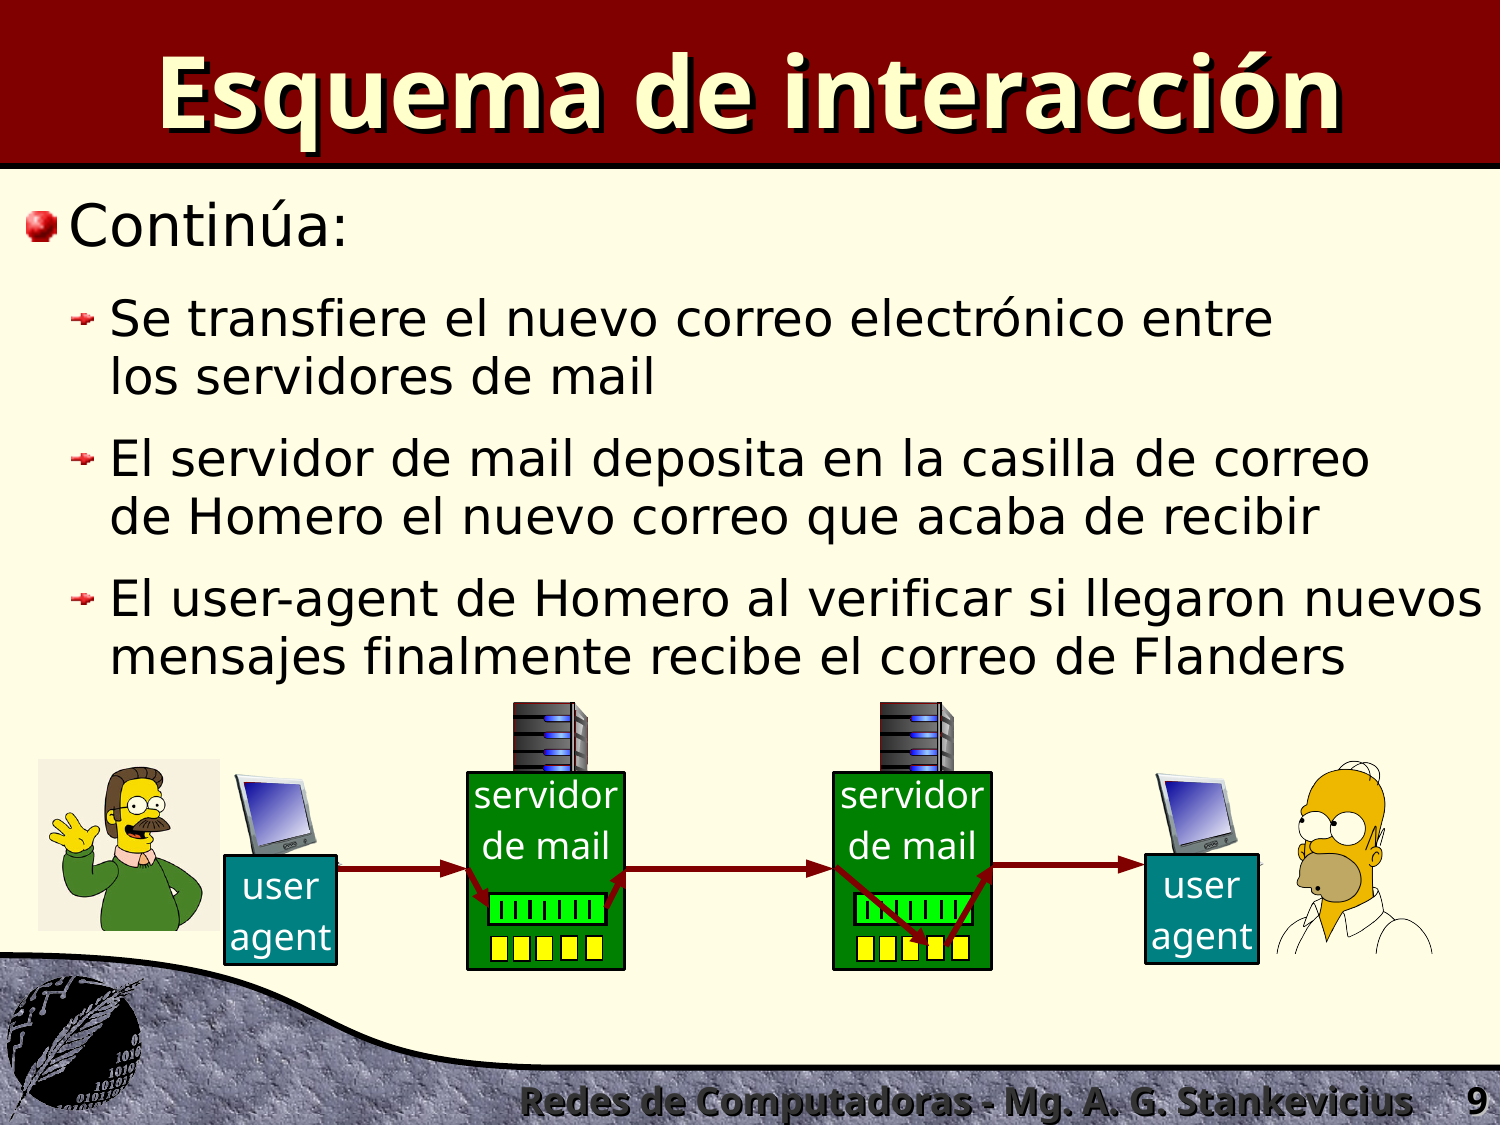

# Esquema de interacción
Continúa:
Se transfiere el nuevo correo electrónico entre
los servidores de mail
El servidor de mail deposita en la casilla de correo
de Homero el nuevo correo que acaba de recibir
El user-agent de Homero al verificar si llegaron nuevos mensajes finalmente recibe el correo de Flanders
user
agent
user
agent
servidor
de mail
servidor
de mail
9